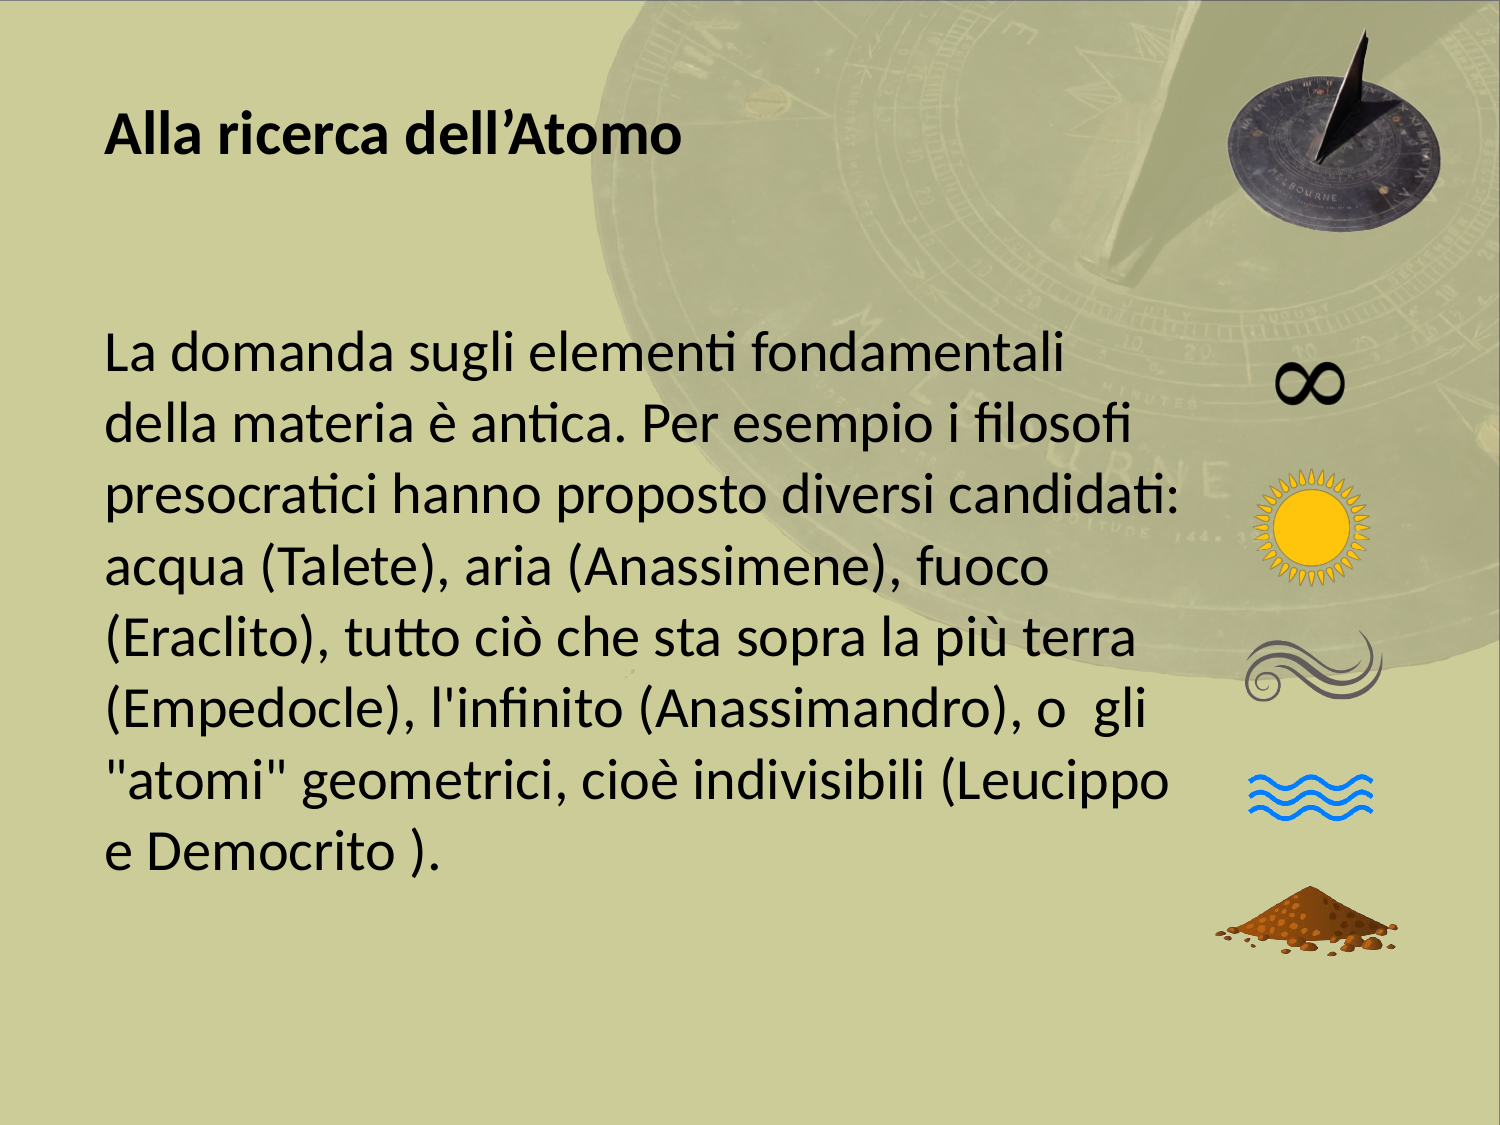

# Alla ricerca dell’Atomo
La domanda sugli elementi fondamentali della materia è antica. Per esempio i filosofi presocratici hanno proposto diversi candidati: acqua (Talete), aria (Anassimene), fuoco (Eraclito), tutto ciò che sta sopra la più terra (Empedocle), l'infinito (Anassimandro), o gli "atomi" geometrici, cioè indivisibili (Leucippo e Democrito ).